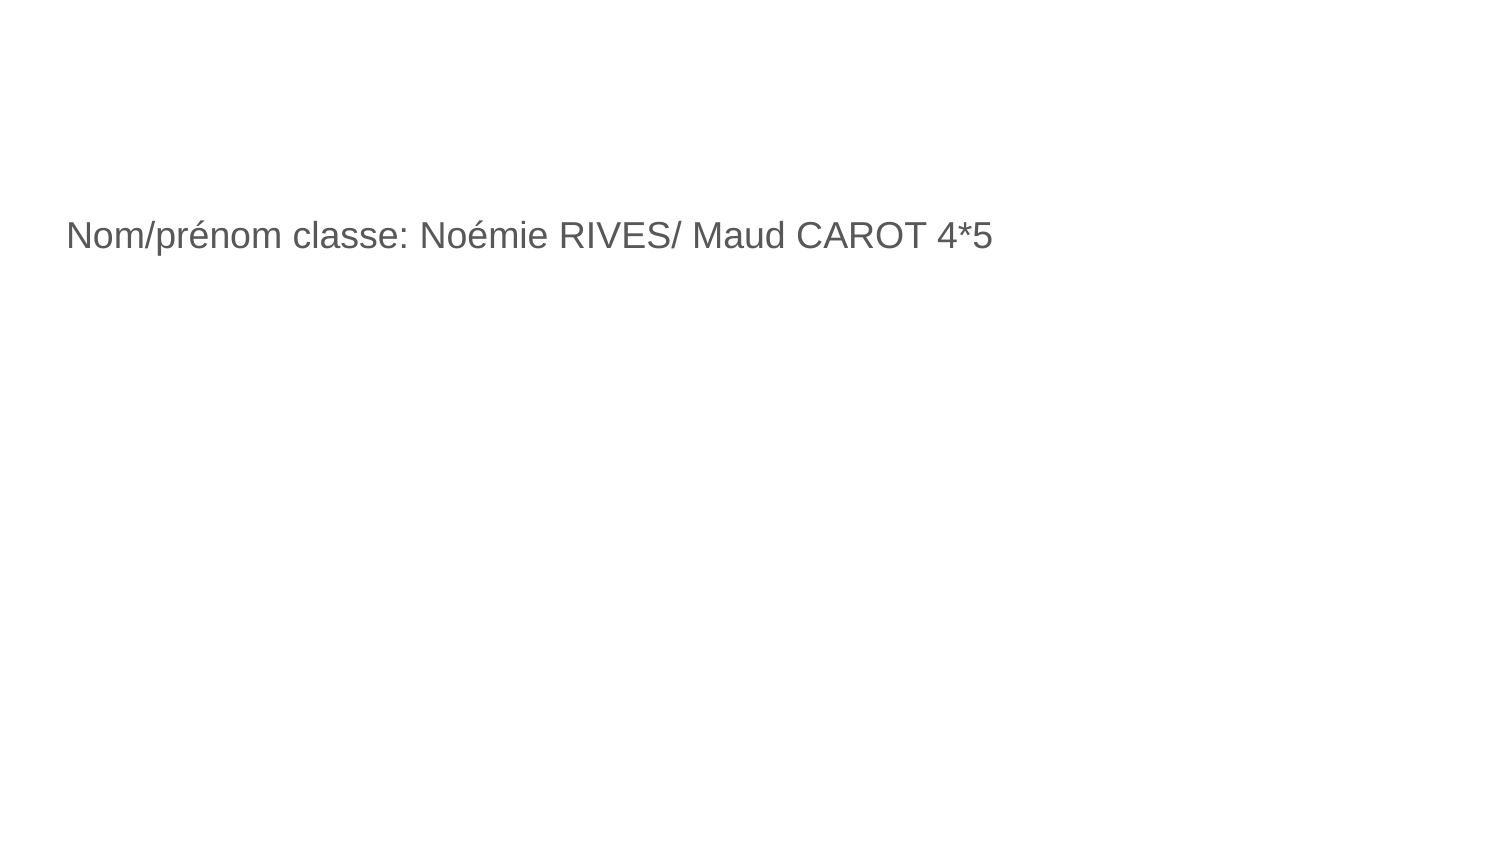

# Nom/prénom classe: Noémie RIVES/ Maud CAROT 4*5